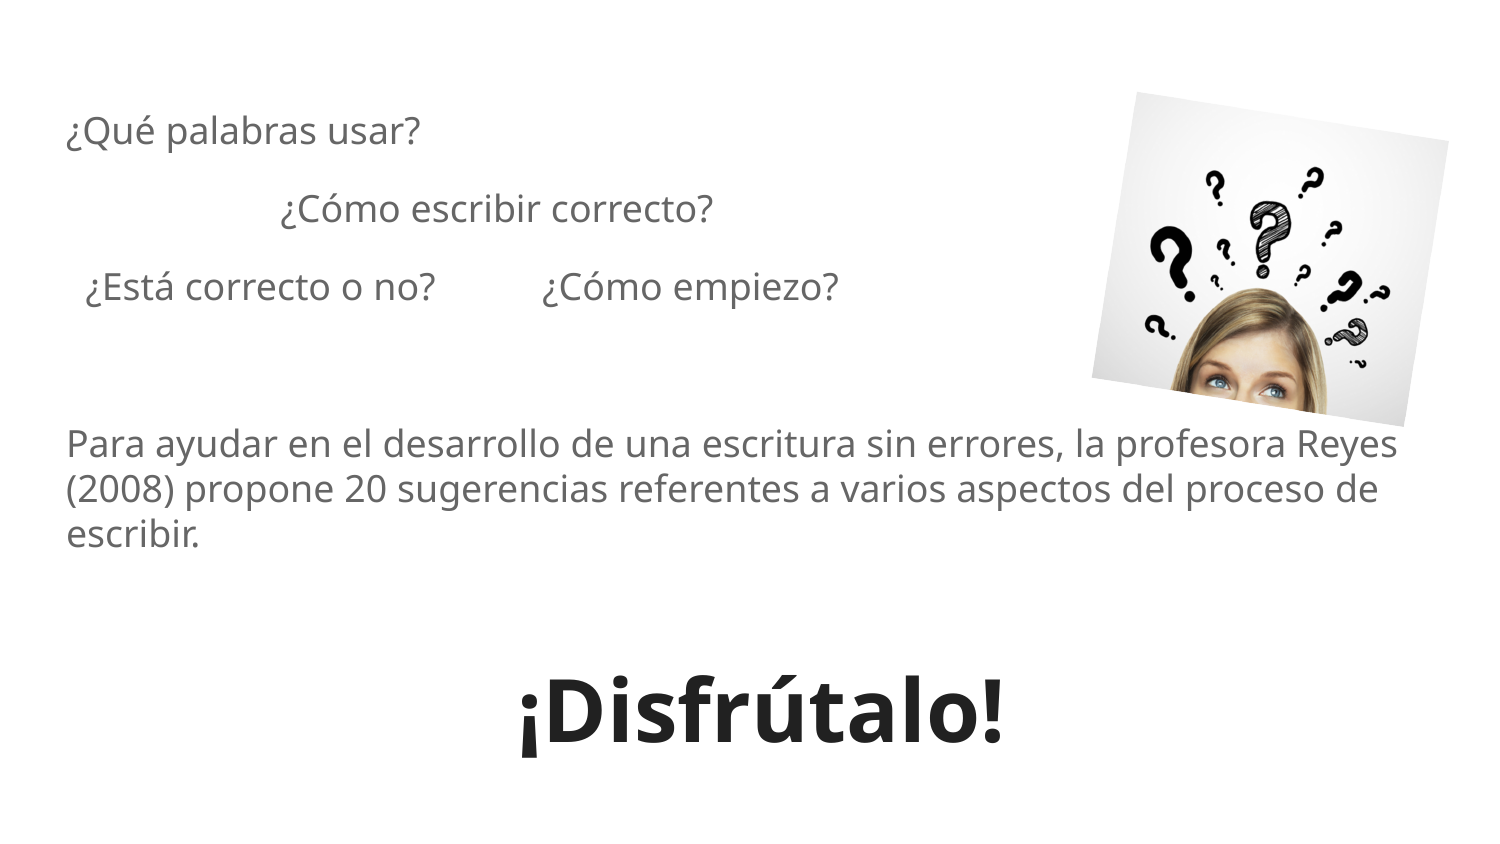

¿Qué palabras usar?
 ¿Cómo escribir correcto?
 ¿Está correcto o no? ¿Cómo empiezo?
Para ayudar en el desarrollo de una escritura sin errores, la profesora Reyes (2008) propone 20 sugerencias referentes a varios aspectos del proceso de escribir.
# ¡Disfrútalo!